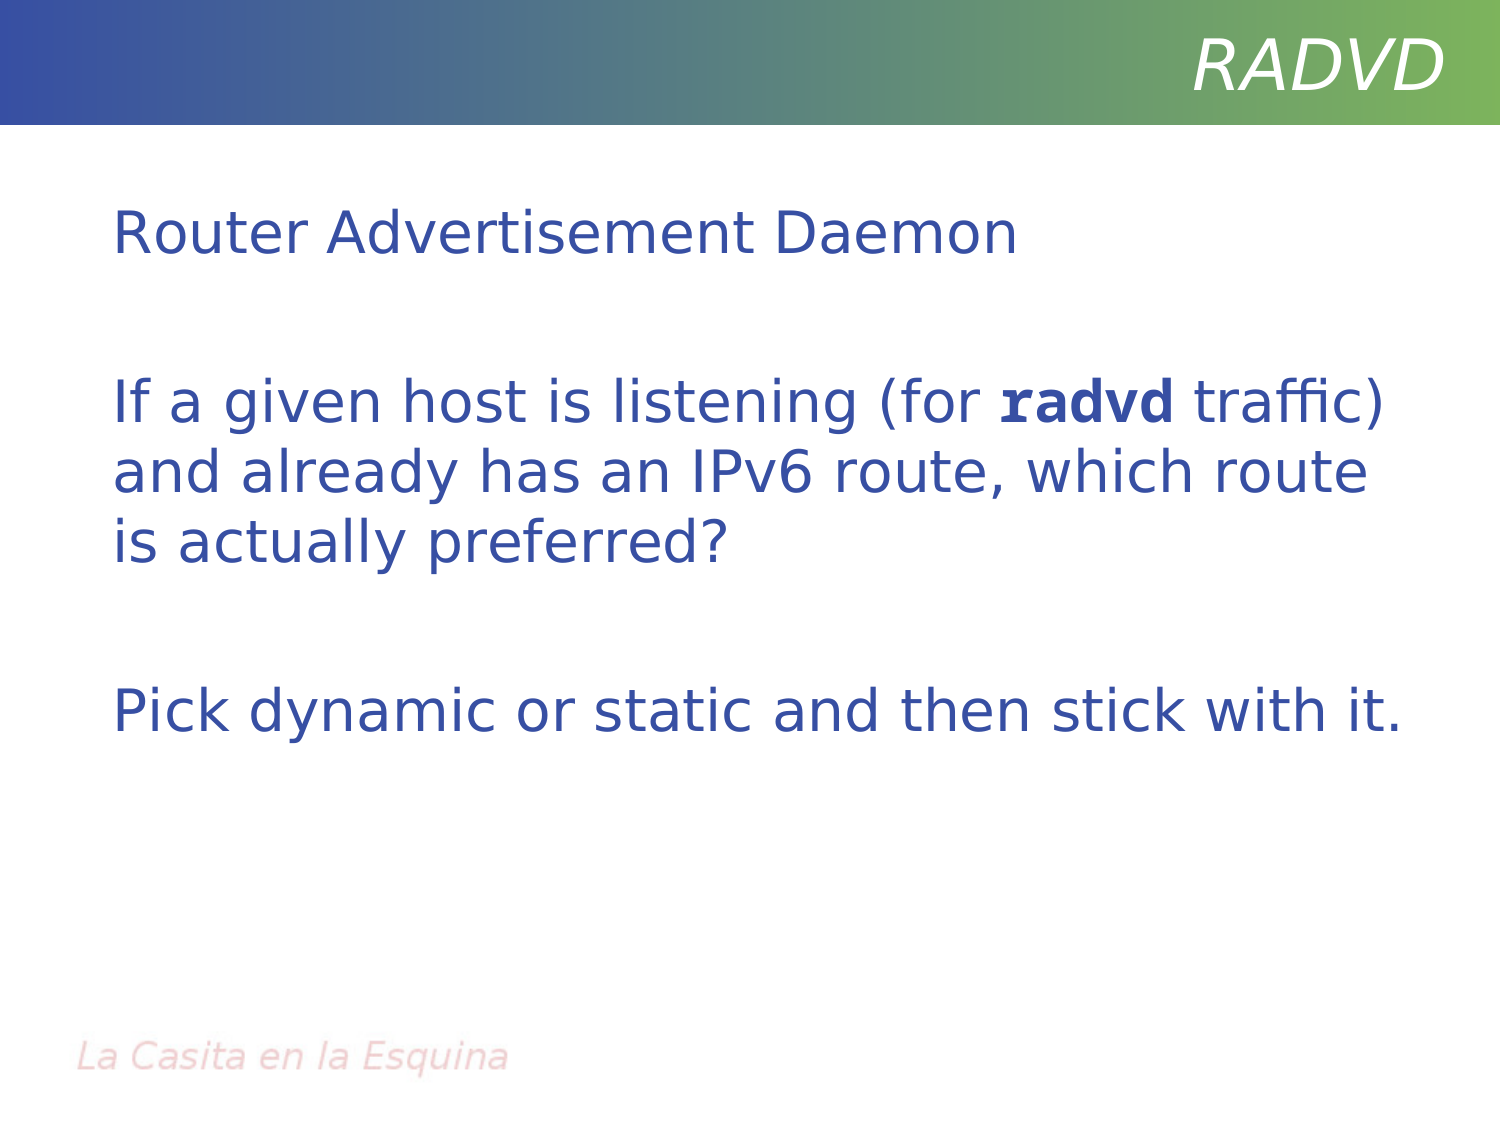

# RADVD
Router Advertisement Daemon
If a given host is listening (for radvd traffic) and already has an IPv6 route, which route is actually preferred?
Pick dynamic or static and then stick with it.